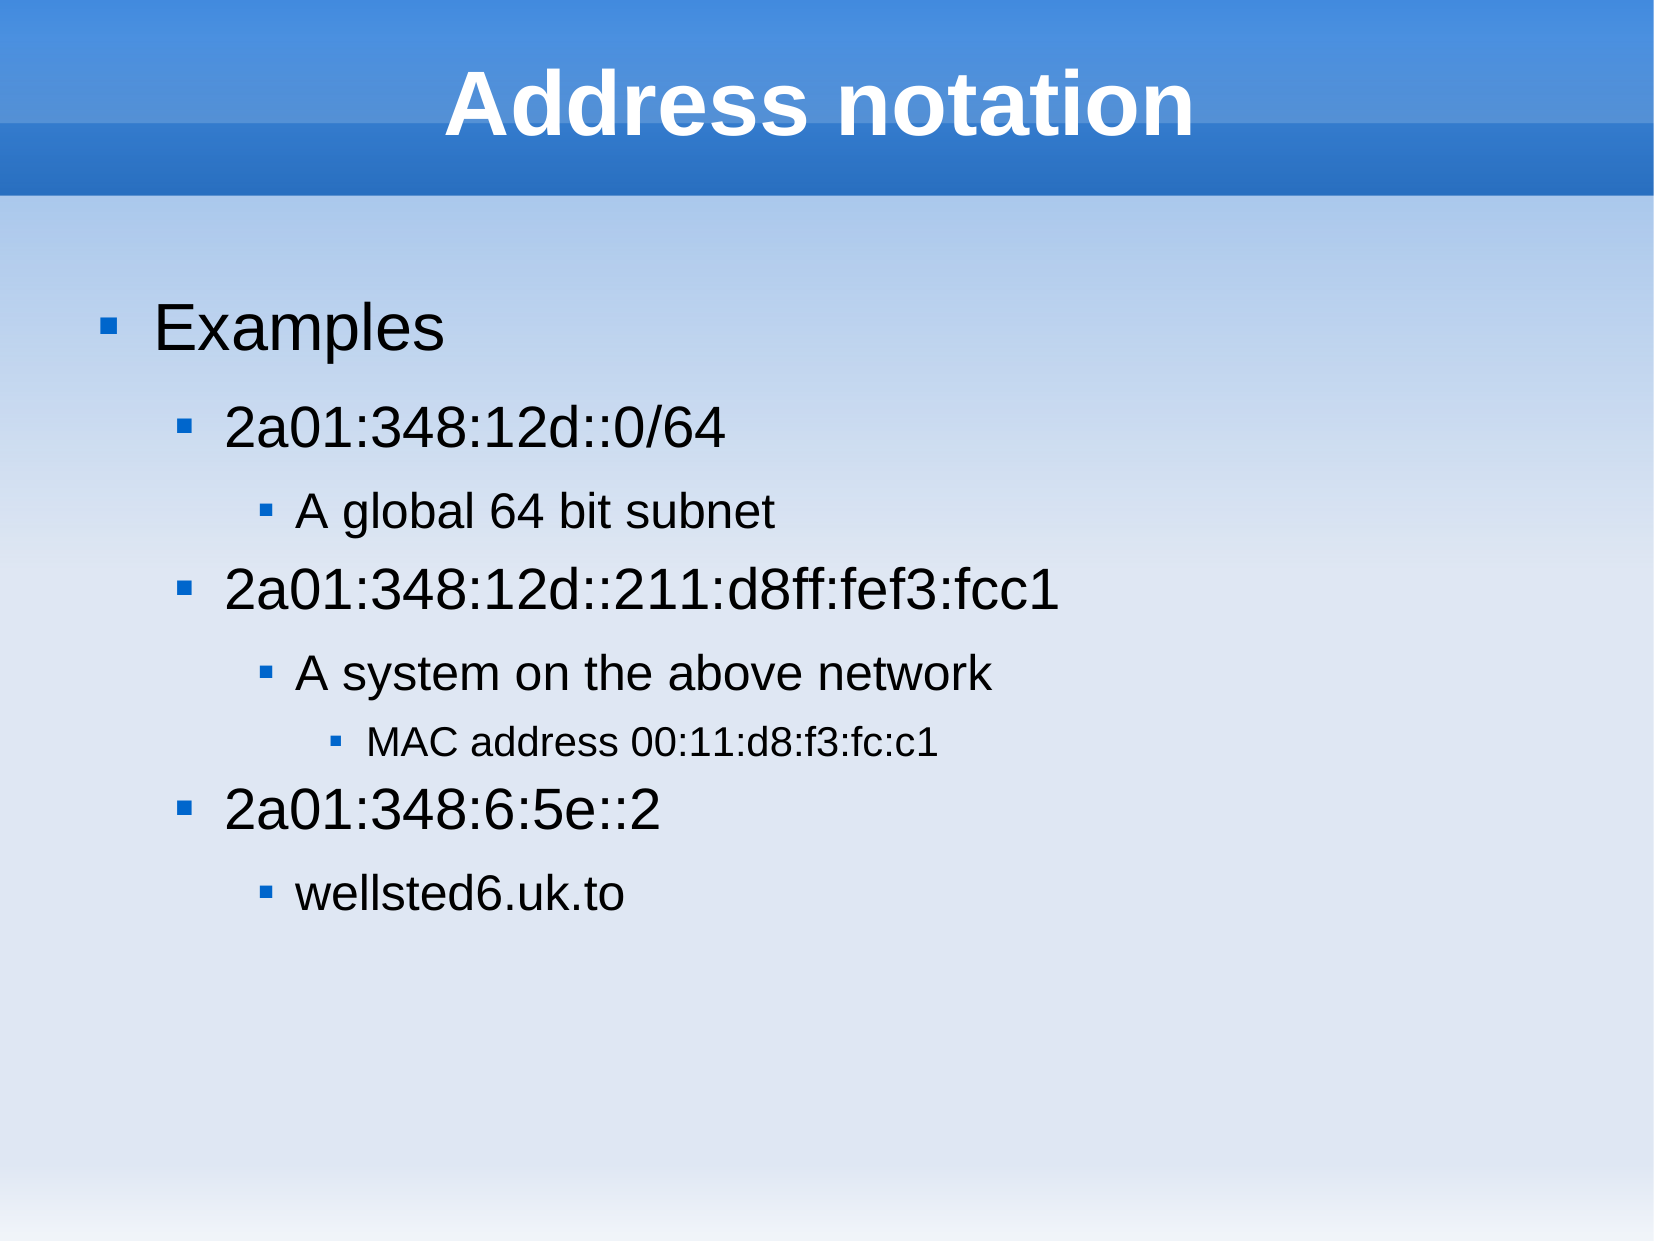

# Address notation
Examples
2a01:348:12d::0/64
A global 64 bit subnet
2a01:348:12d::211:d8ff:fef3:fcc1
A system on the above network
MAC address 00:11:d8:f3:fc:c1
2a01:348:6:5e::2
wellsted6.uk.to